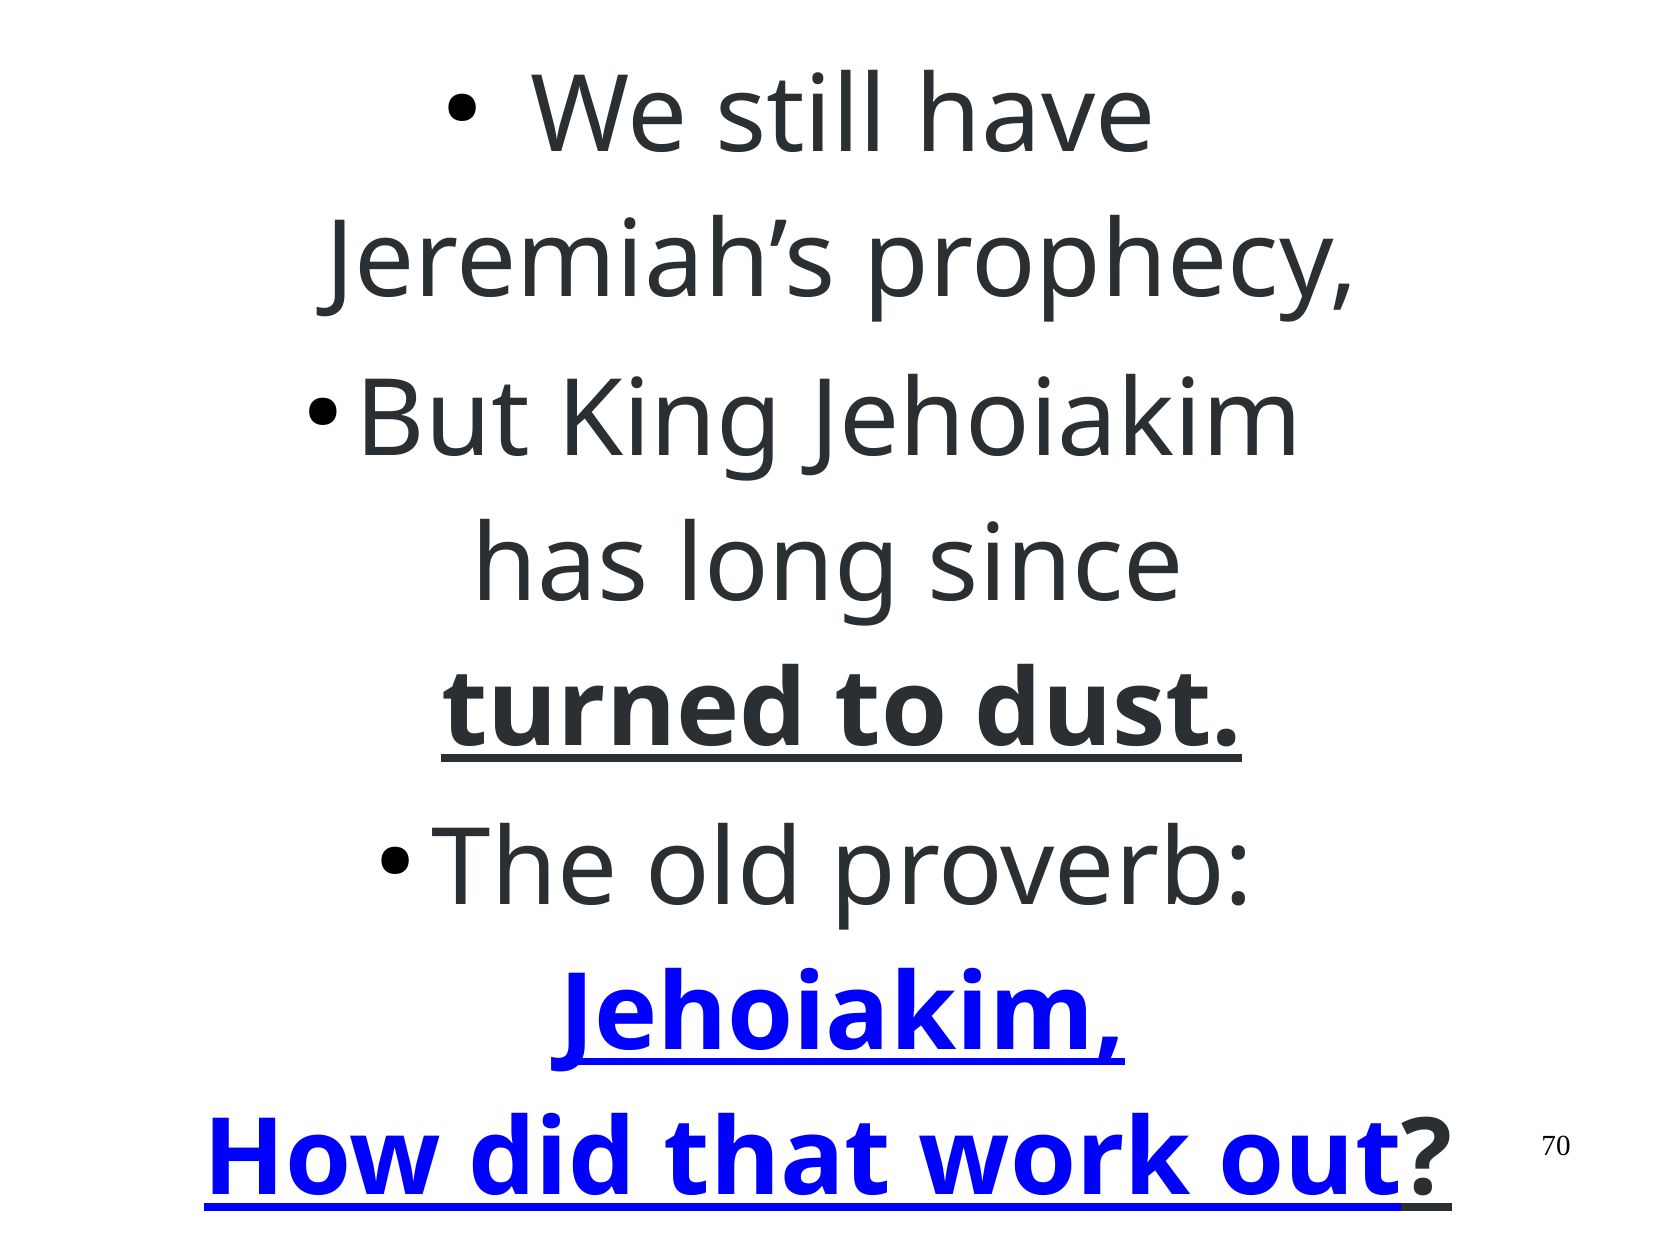

# We still have Jeremiah’s prophecy,
But King Jehoiakim
has long since
turned to dust.
The old proverb:
Jehoiakim,
How did that work out?
70